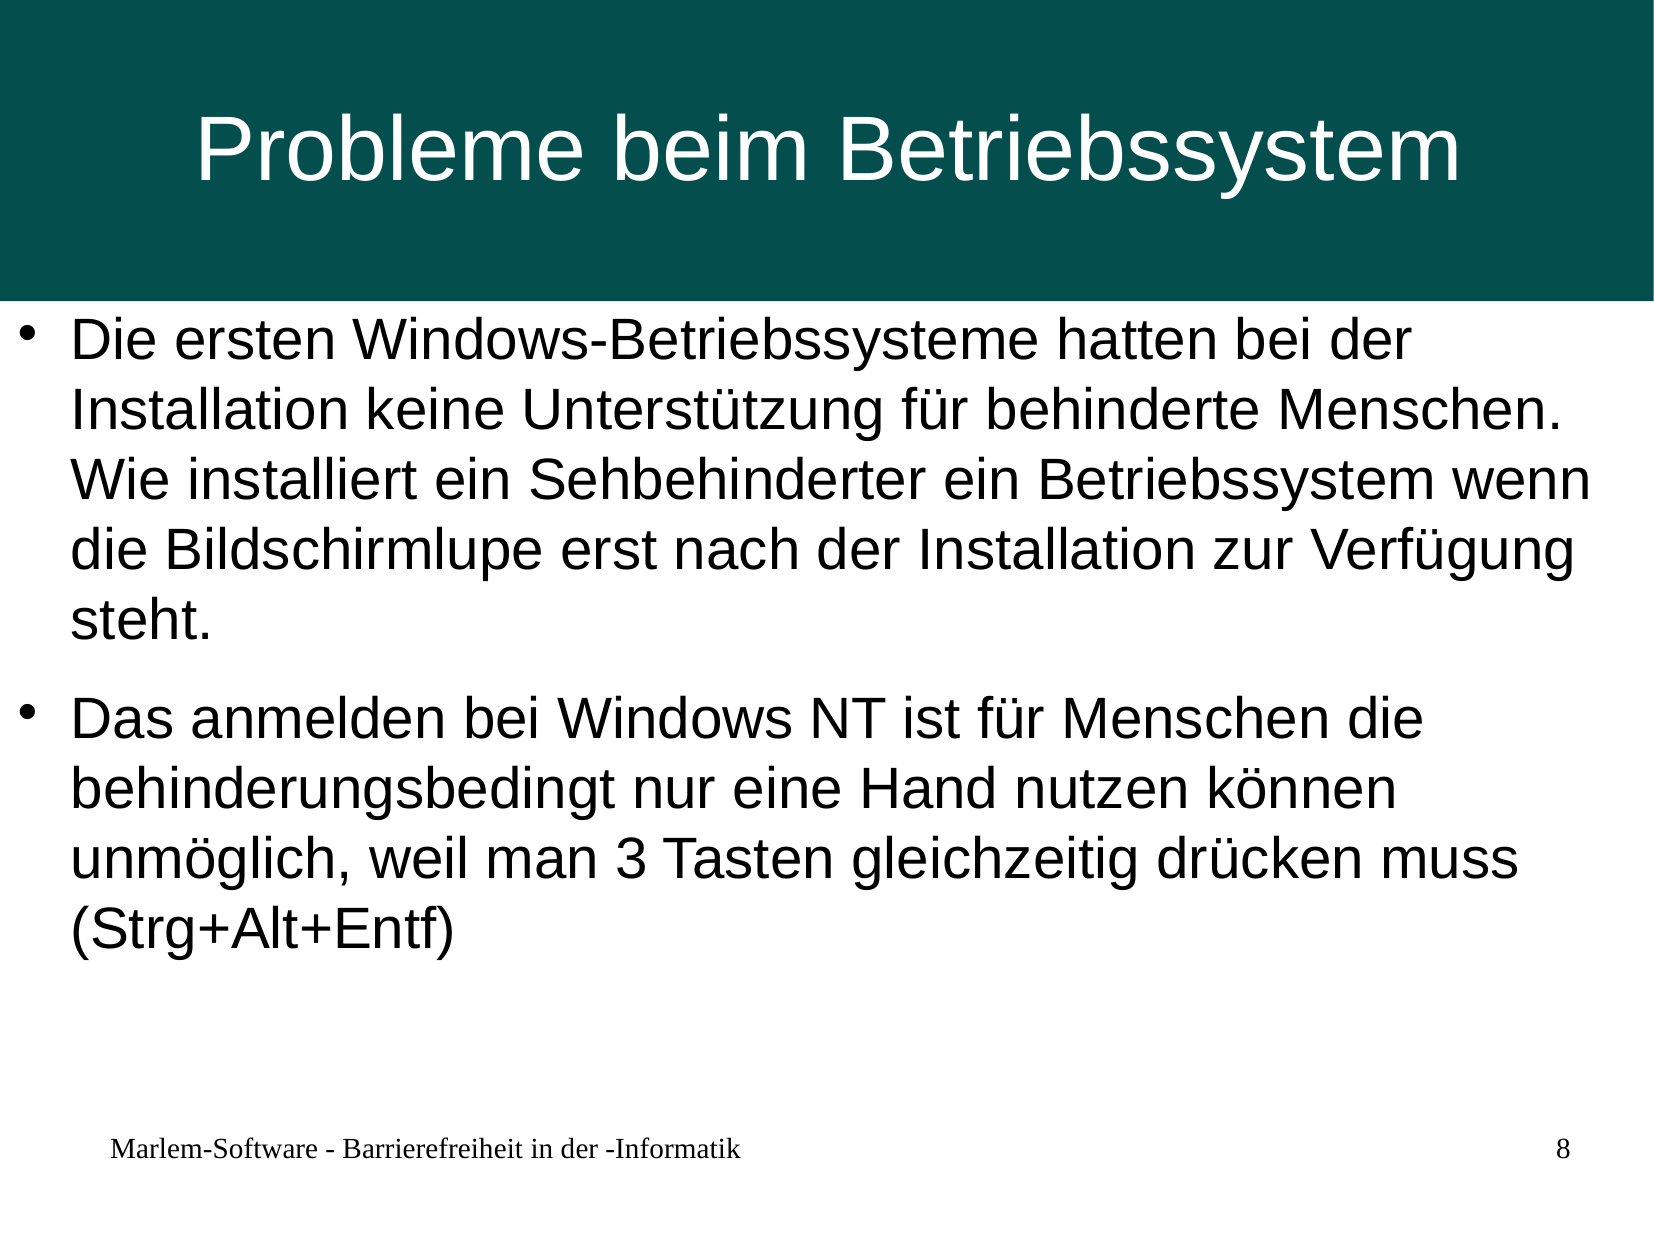

# Probleme beim Betriebssystem
Die ersten Windows-Betriebssysteme hatten bei der Installation keine Unterstützung für behinderte Menschen. Wie installiert ein Sehbehinderter ein Betriebssystem wenn die Bildschirmlupe erst nach der Installation zur Verfügung steht.
Das anmelden bei Windows NT ist für Menschen die behinderungsbedingt nur eine Hand nutzen können unmöglich, weil man 3 Tasten gleichzeitig drücken muss (Strg+Alt+Entf)
Marlem-Software - Barrierefreiheit in der -Informatik
8